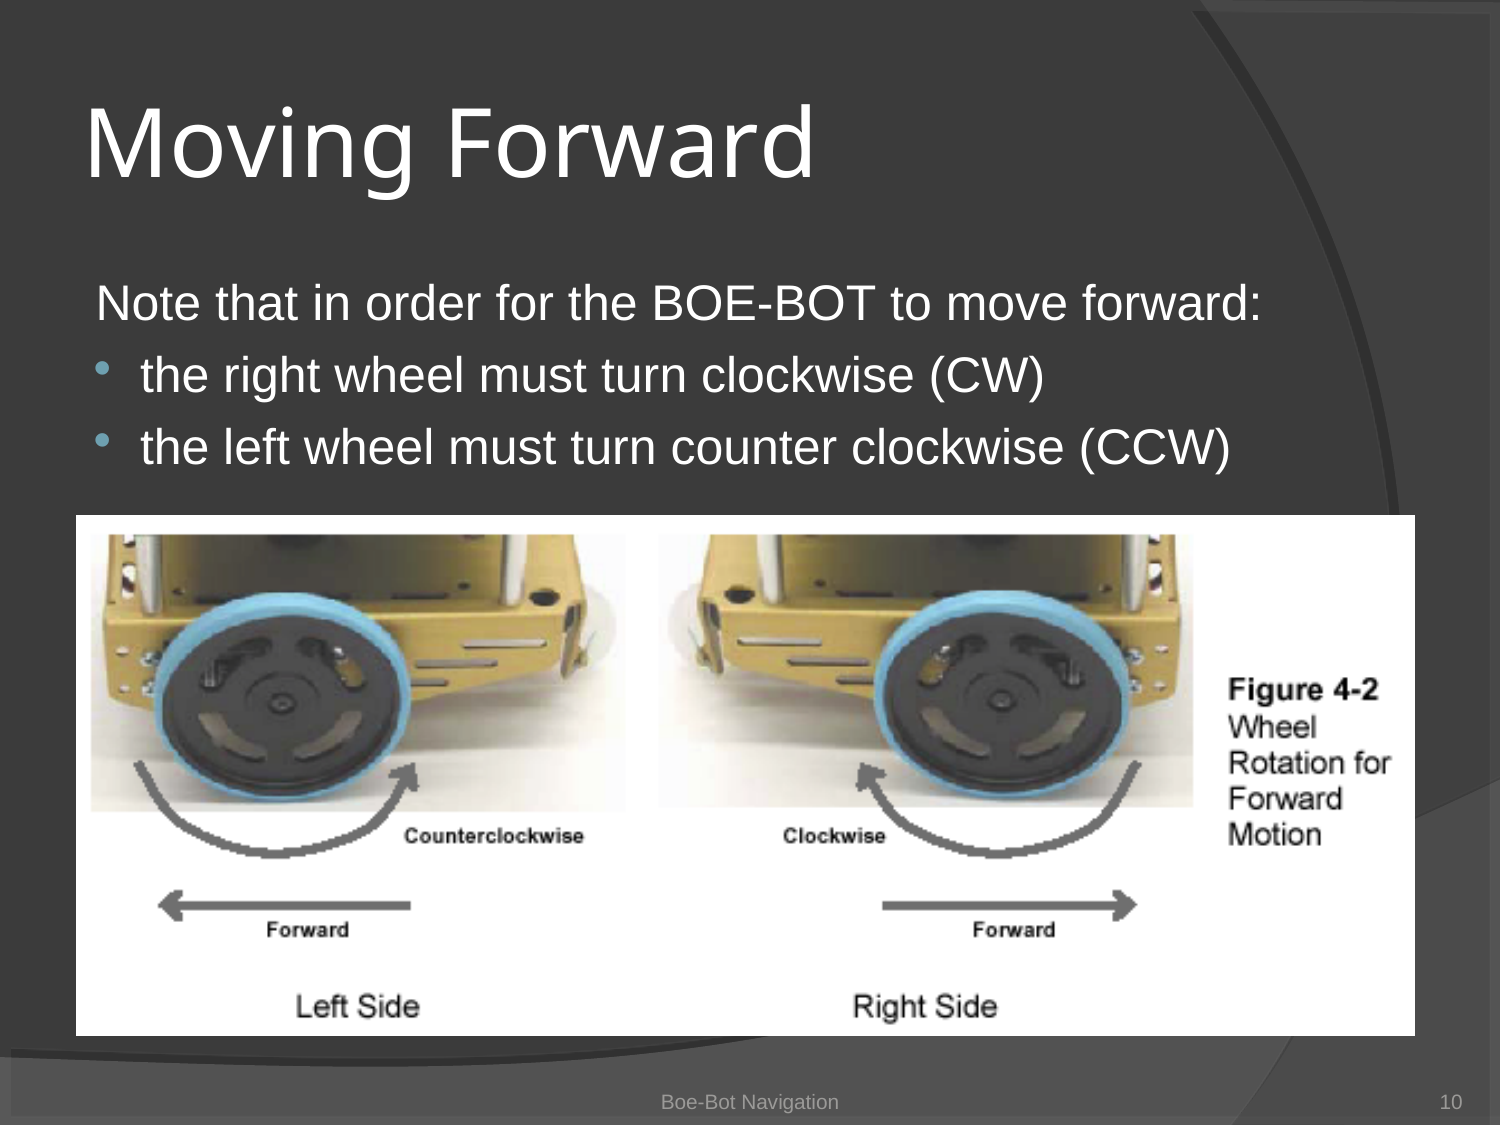

# Moving Forward
Note that in order for the BOE-BOT to move forward:
 the right wheel must turn clockwise (CW)
 the left wheel must turn counter clockwise (CCW)
Boe-Bot Navigation